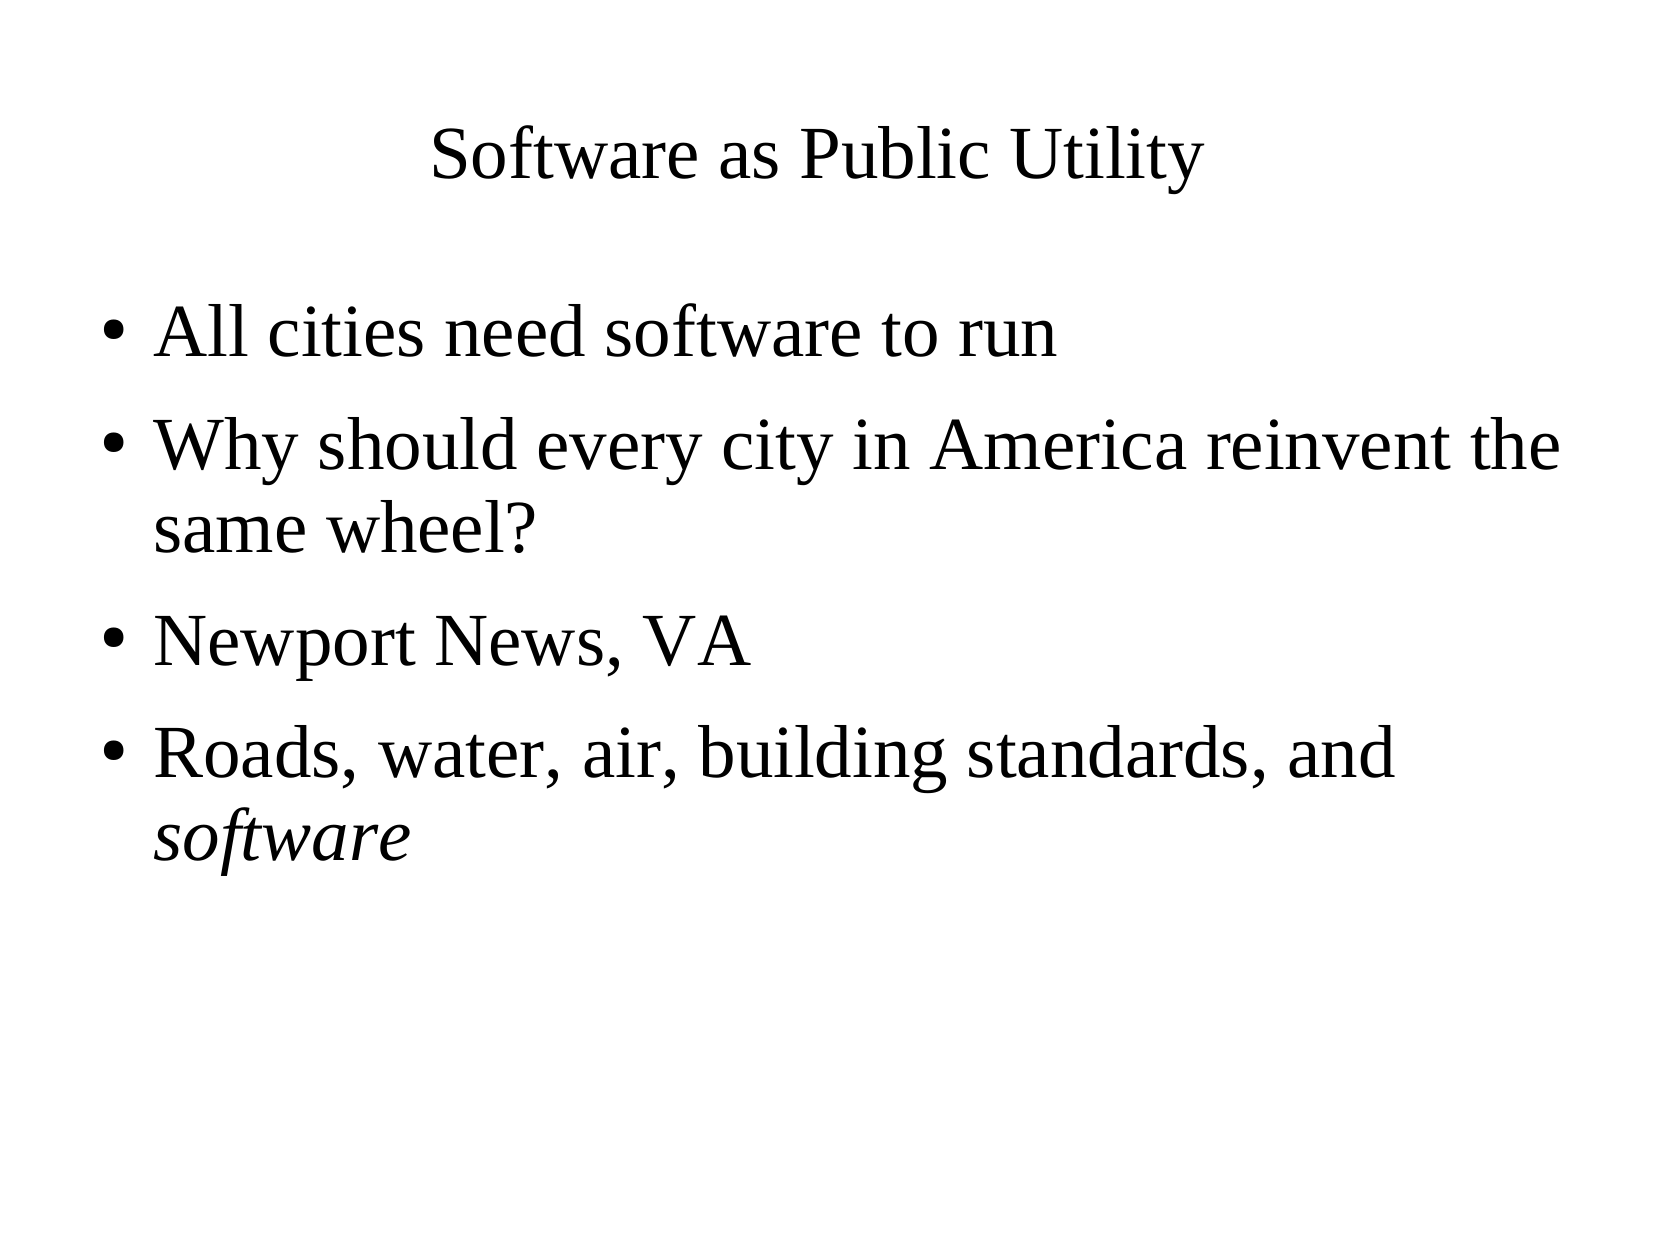

# Software as Public Utility
All cities need software to run
Why should every city in America reinvent the same wheel?
Newport News, VA
Roads, water, air, building standards, and software